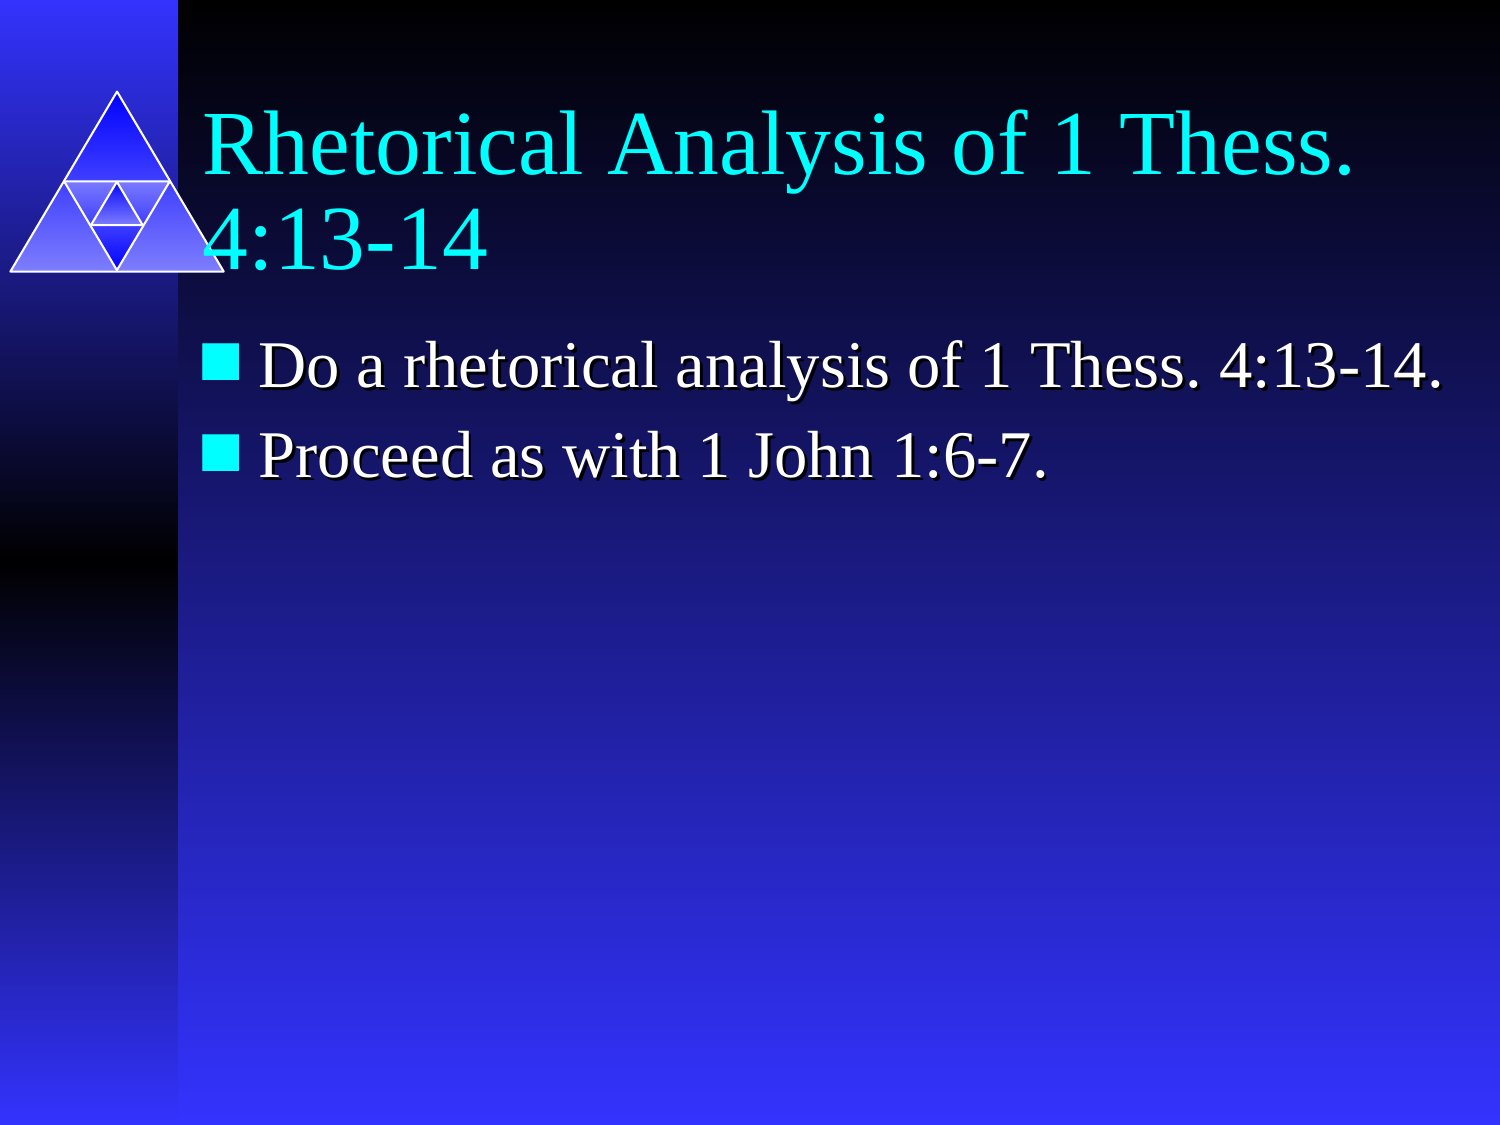

# Rhetorical Analysis of 1 Thess. 4:13-14
Do a rhetorical analysis of 1 Thess. 4:13-14.
Proceed as with 1 John 1:6-7.